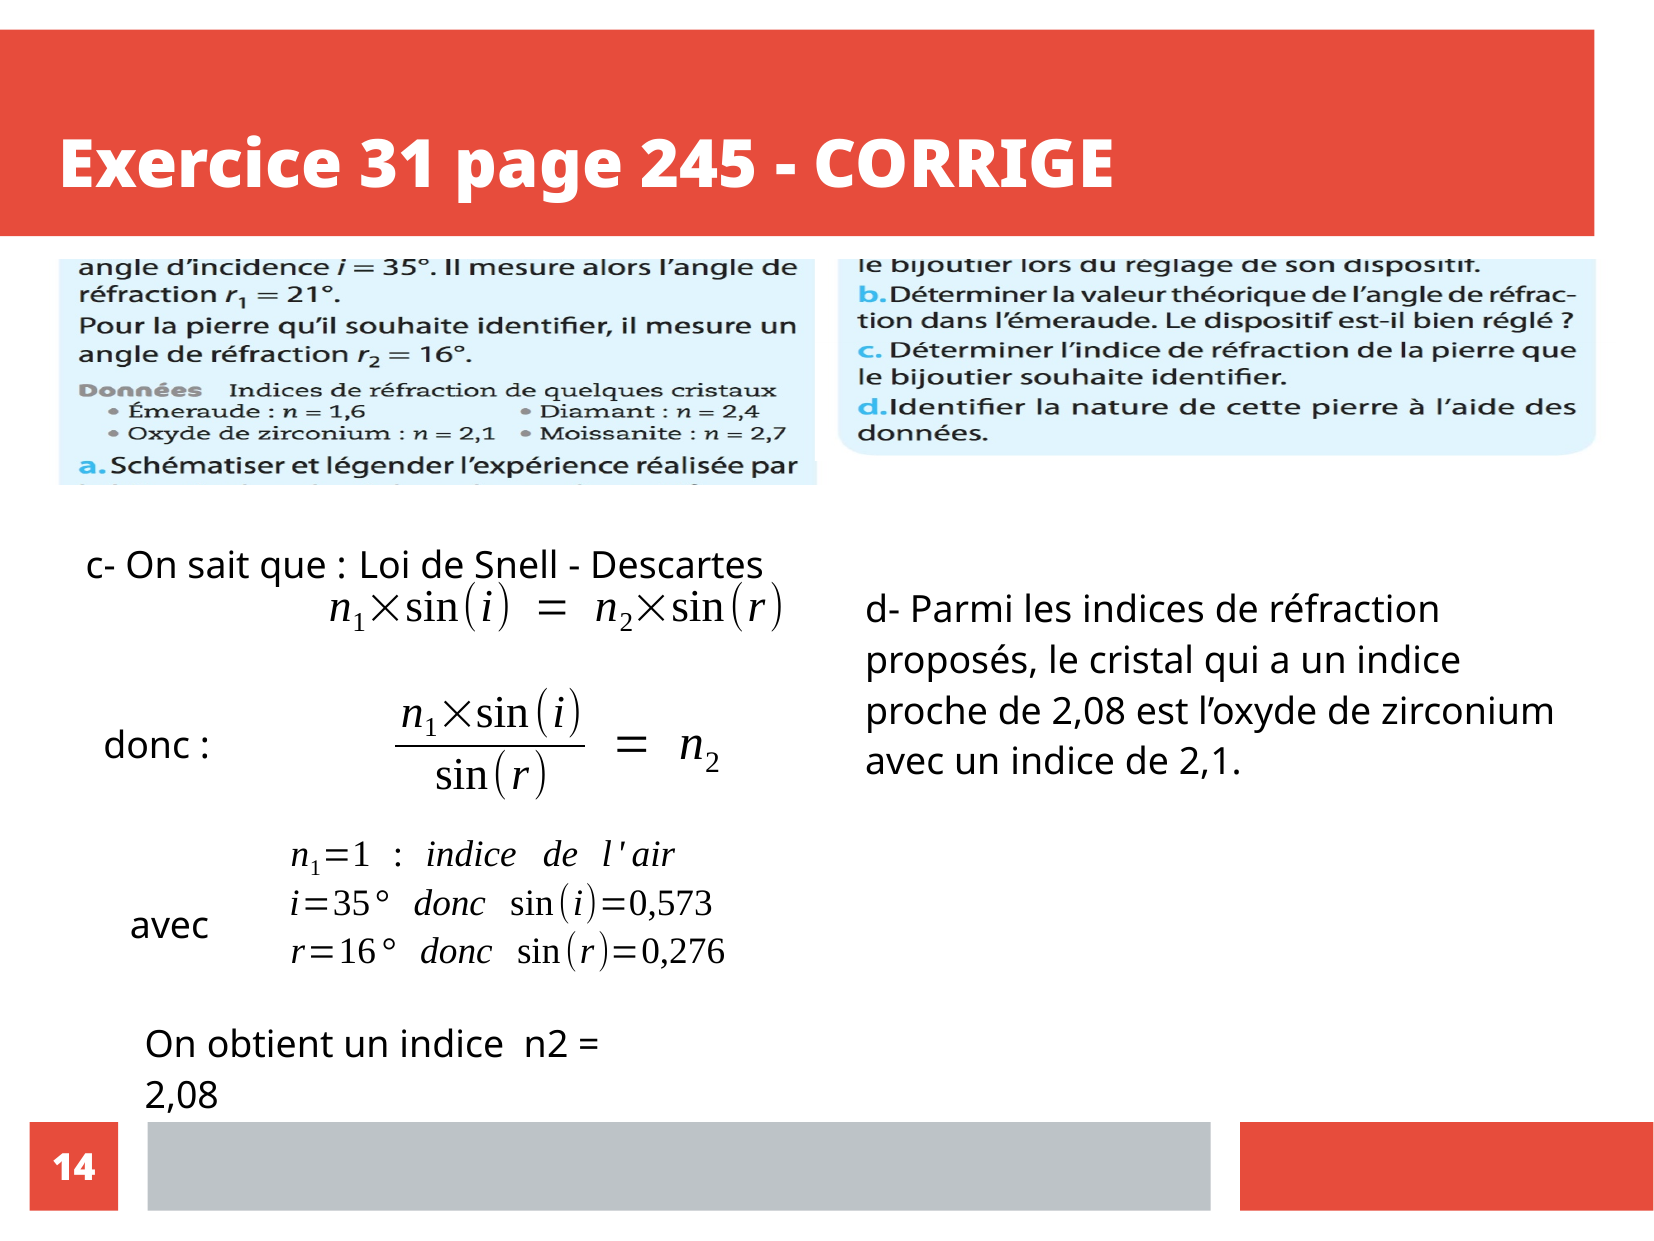

# Exercice 31 page 245 - CORRIGE
c- On sait que :
Loi de Snell - Descartes
d- Parmi les indices de réfraction proposés, le cristal qui a un indice proche de 2,08 est l’oxyde de zirconium avec un indice de 2,1.
donc :
avec
On obtient un indice n2 = 2,08
14